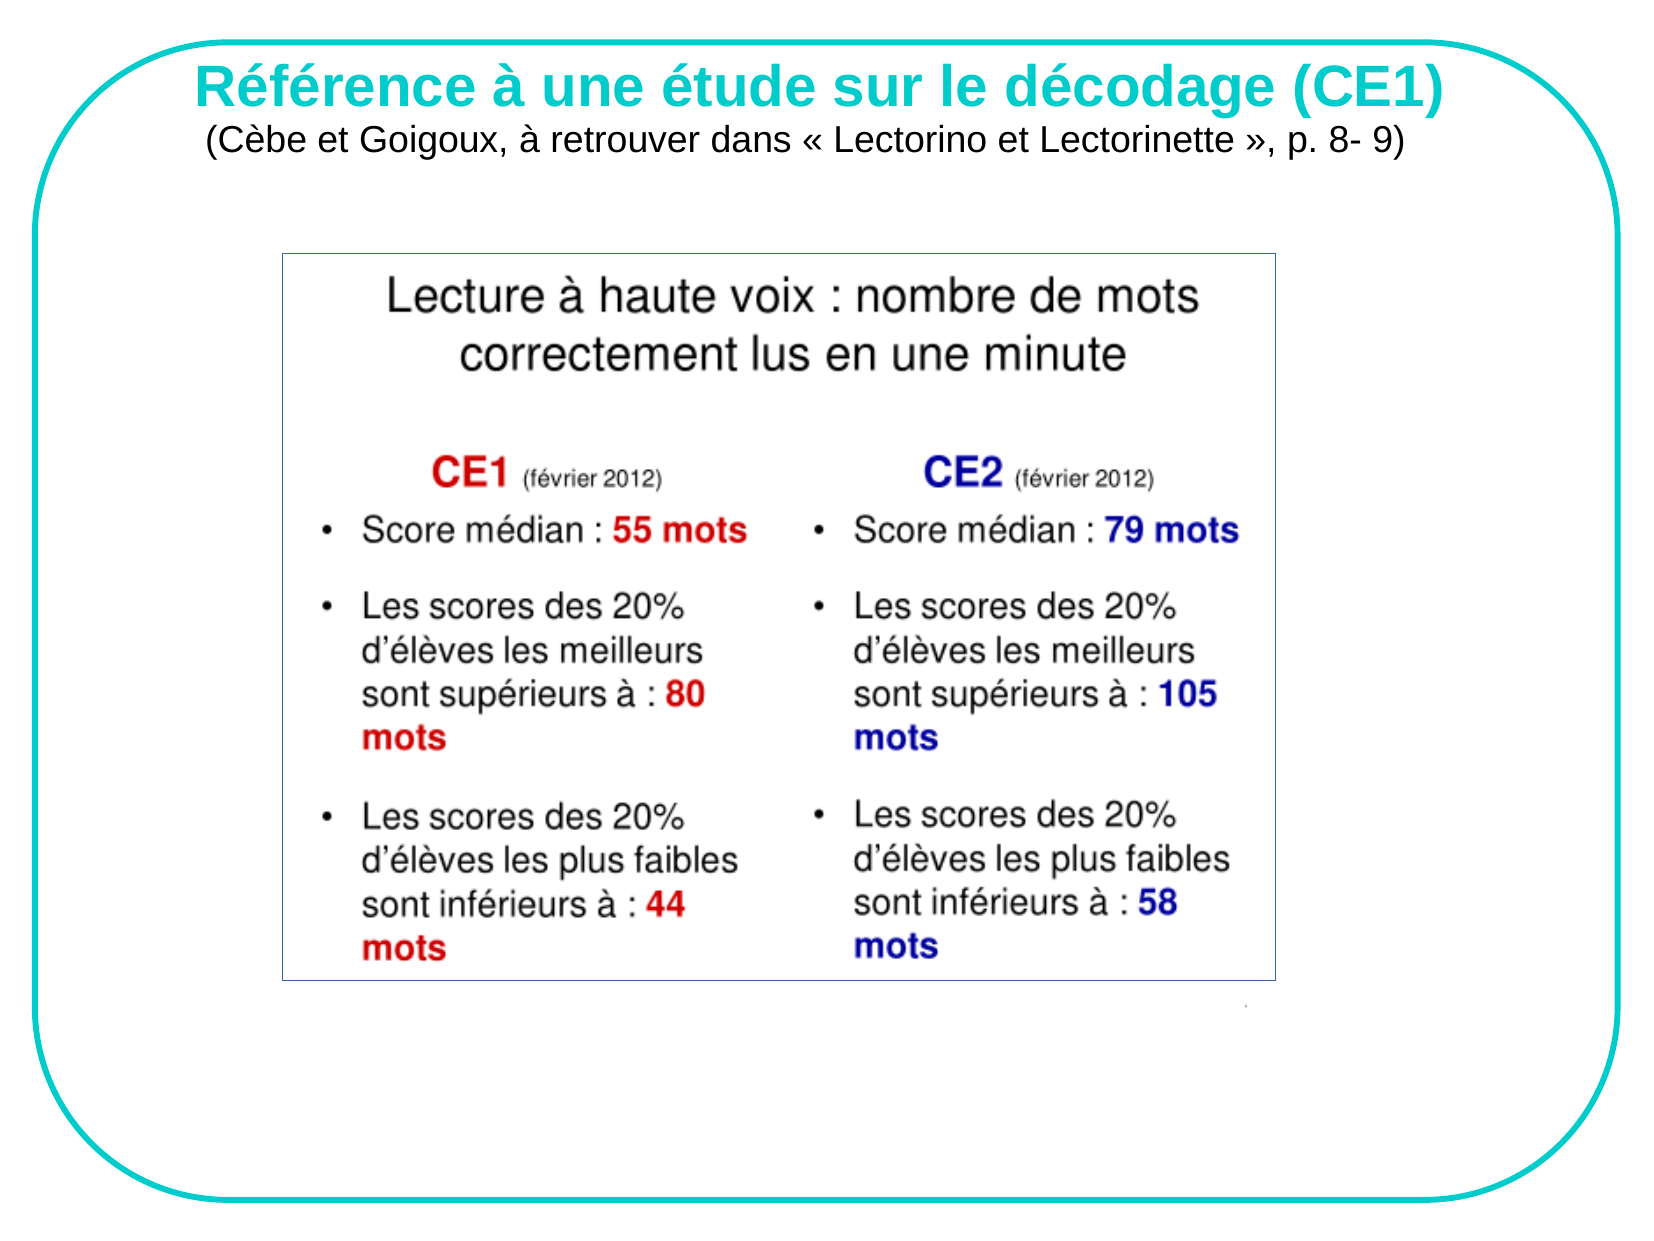

Référence à une étude sur le décodage (CE1)
 (Cèbe et Goigoux, à retrouver dans « Lectorino et Lectorinette », p. 8- 9)